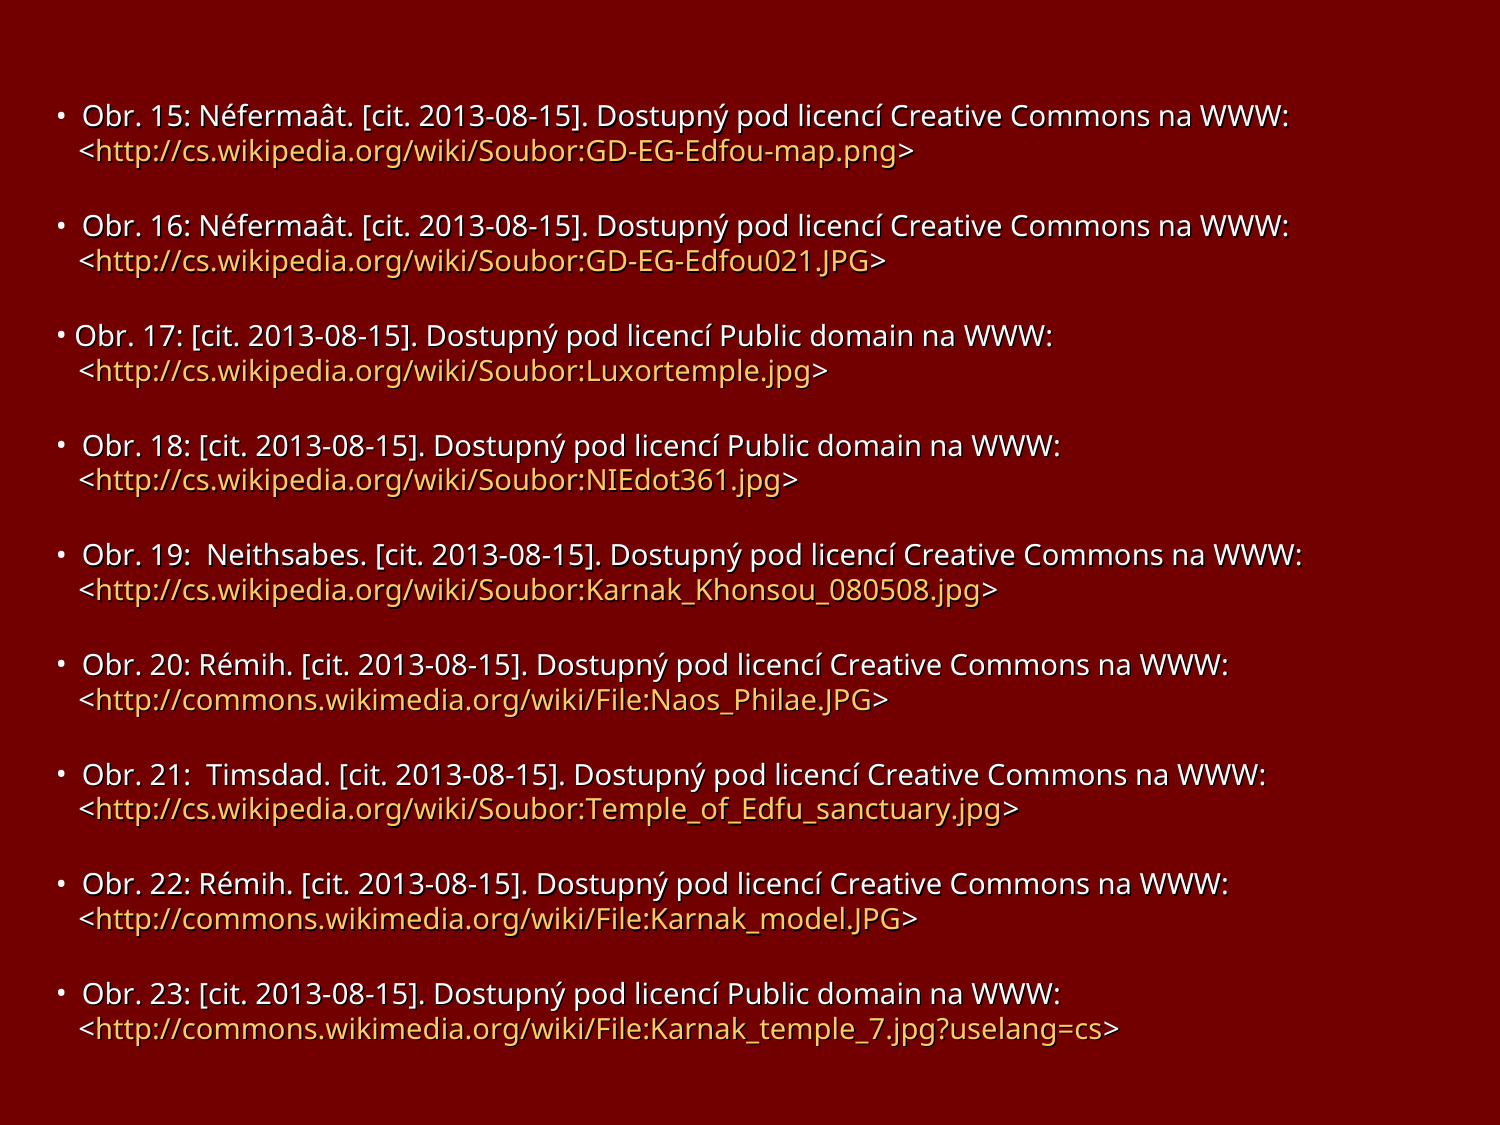

Obr. 15: Néfermaât. [cit. 2013-08-15]. Dostupný pod licencí Creative Commons na WWW:
 <http://cs.wikipedia.org/wiki/Soubor:GD-EG-Edfou-map.png>
 Obr. 16: Néfermaât. [cit. 2013-08-15]. Dostupný pod licencí Creative Commons na WWW:
 <http://cs.wikipedia.org/wiki/Soubor:GD-EG-Edfou021.JPG>
 Obr. 17: [cit. 2013-08-15]. Dostupný pod licencí Public domain na WWW:
 <http://cs.wikipedia.org/wiki/Soubor:Luxortemple.jpg>
 Obr. 18: [cit. 2013-08-15]. Dostupný pod licencí Public domain na WWW:
 <http://cs.wikipedia.org/wiki/Soubor:NIEdot361.jpg>
 Obr. 19: Neithsabes. [cit. 2013-08-15]. Dostupný pod licencí Creative Commons na WWW:
 <http://cs.wikipedia.org/wiki/Soubor:Karnak_Khonsou_080508.jpg>
 Obr. 20: Rémih. [cit. 2013-08-15]. Dostupný pod licencí Creative Commons na WWW:
 <http://commons.wikimedia.org/wiki/File:Naos_Philae.JPG>
 Obr. 21: Timsdad. [cit. 2013-08-15]. Dostupný pod licencí Creative Commons na WWW:
 <http://cs.wikipedia.org/wiki/Soubor:Temple_of_Edfu_sanctuary.jpg>
 Obr. 22: Rémih. [cit. 2013-08-15]. Dostupný pod licencí Creative Commons na WWW:
 <http://commons.wikimedia.org/wiki/File:Karnak_model.JPG>
 Obr. 23: [cit. 2013-08-15]. Dostupný pod licencí Public domain na WWW:
 <http://commons.wikimedia.org/wiki/File:Karnak_temple_7.jpg?uselang=cs>